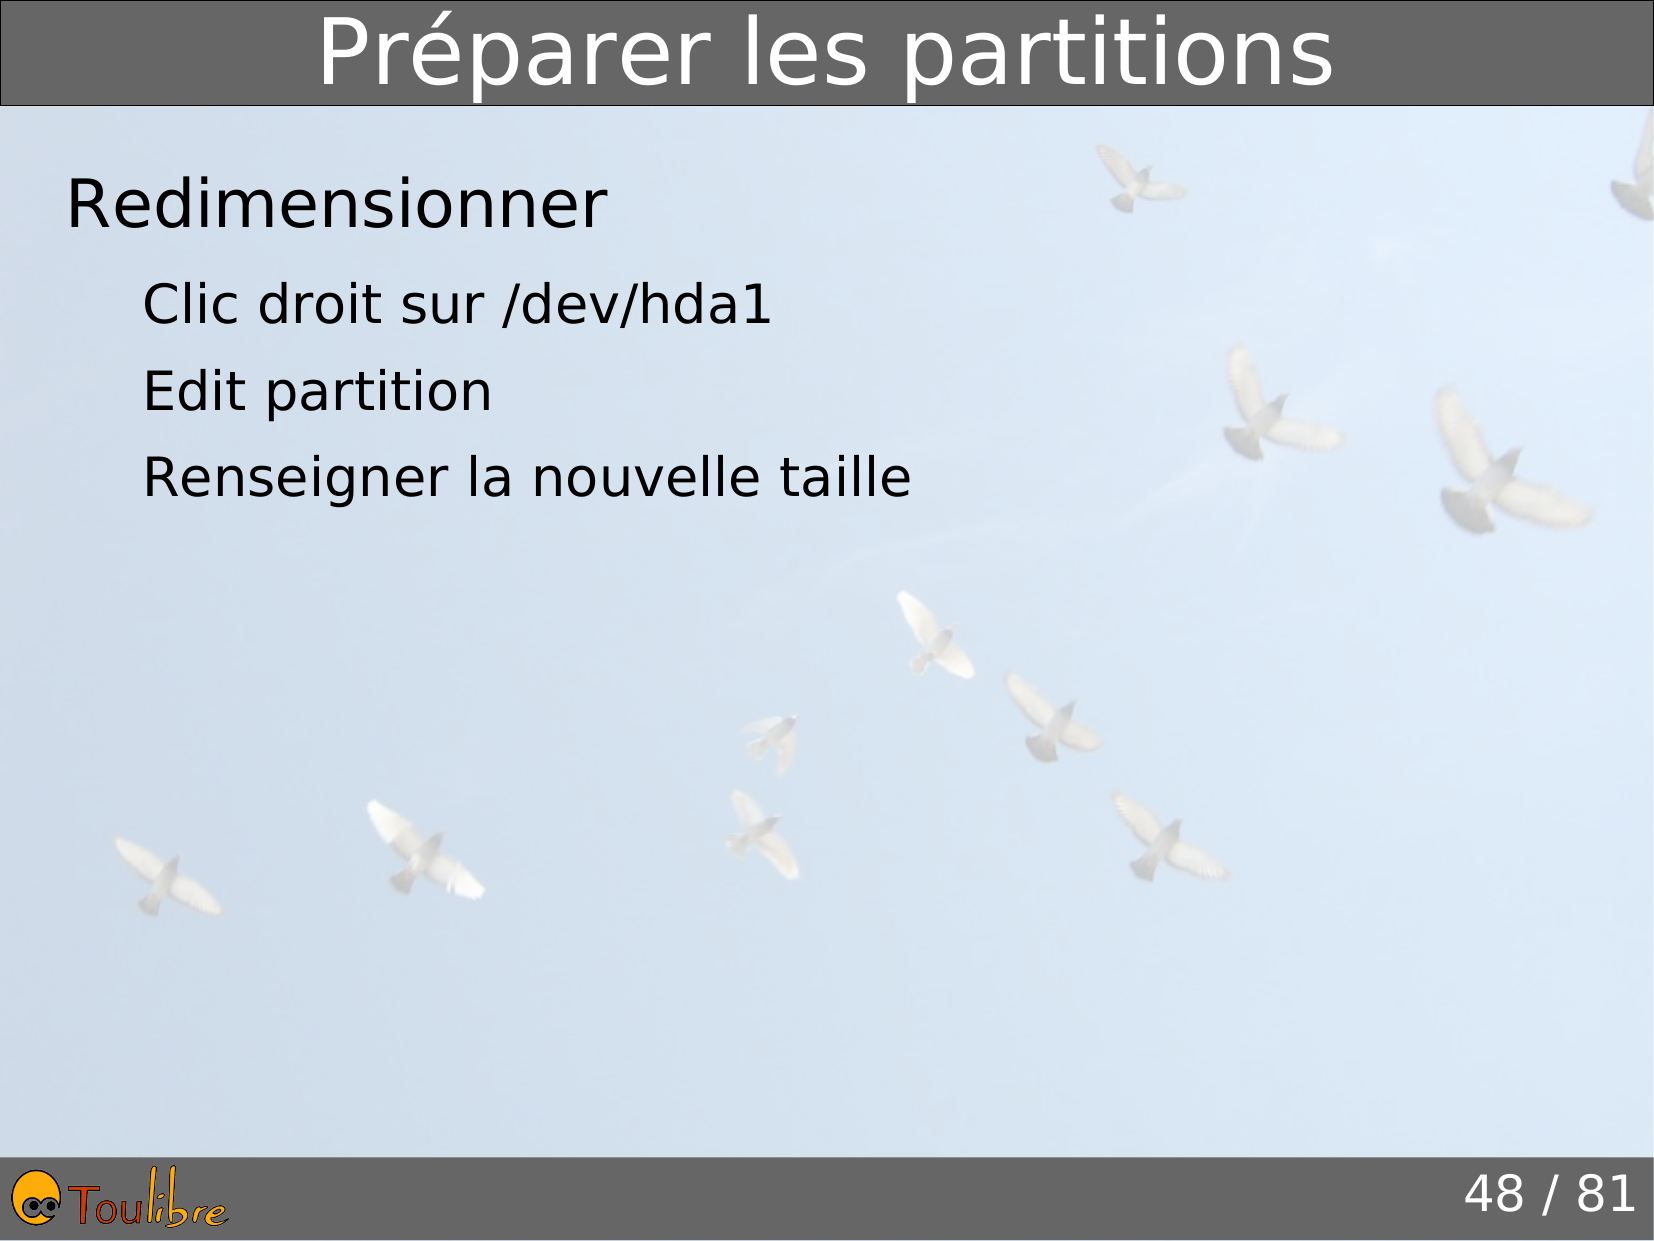

# Préparer les partitions
Redimensionner
Clic droit sur /dev/hda1
Edit partition
Renseigner la nouvelle taille